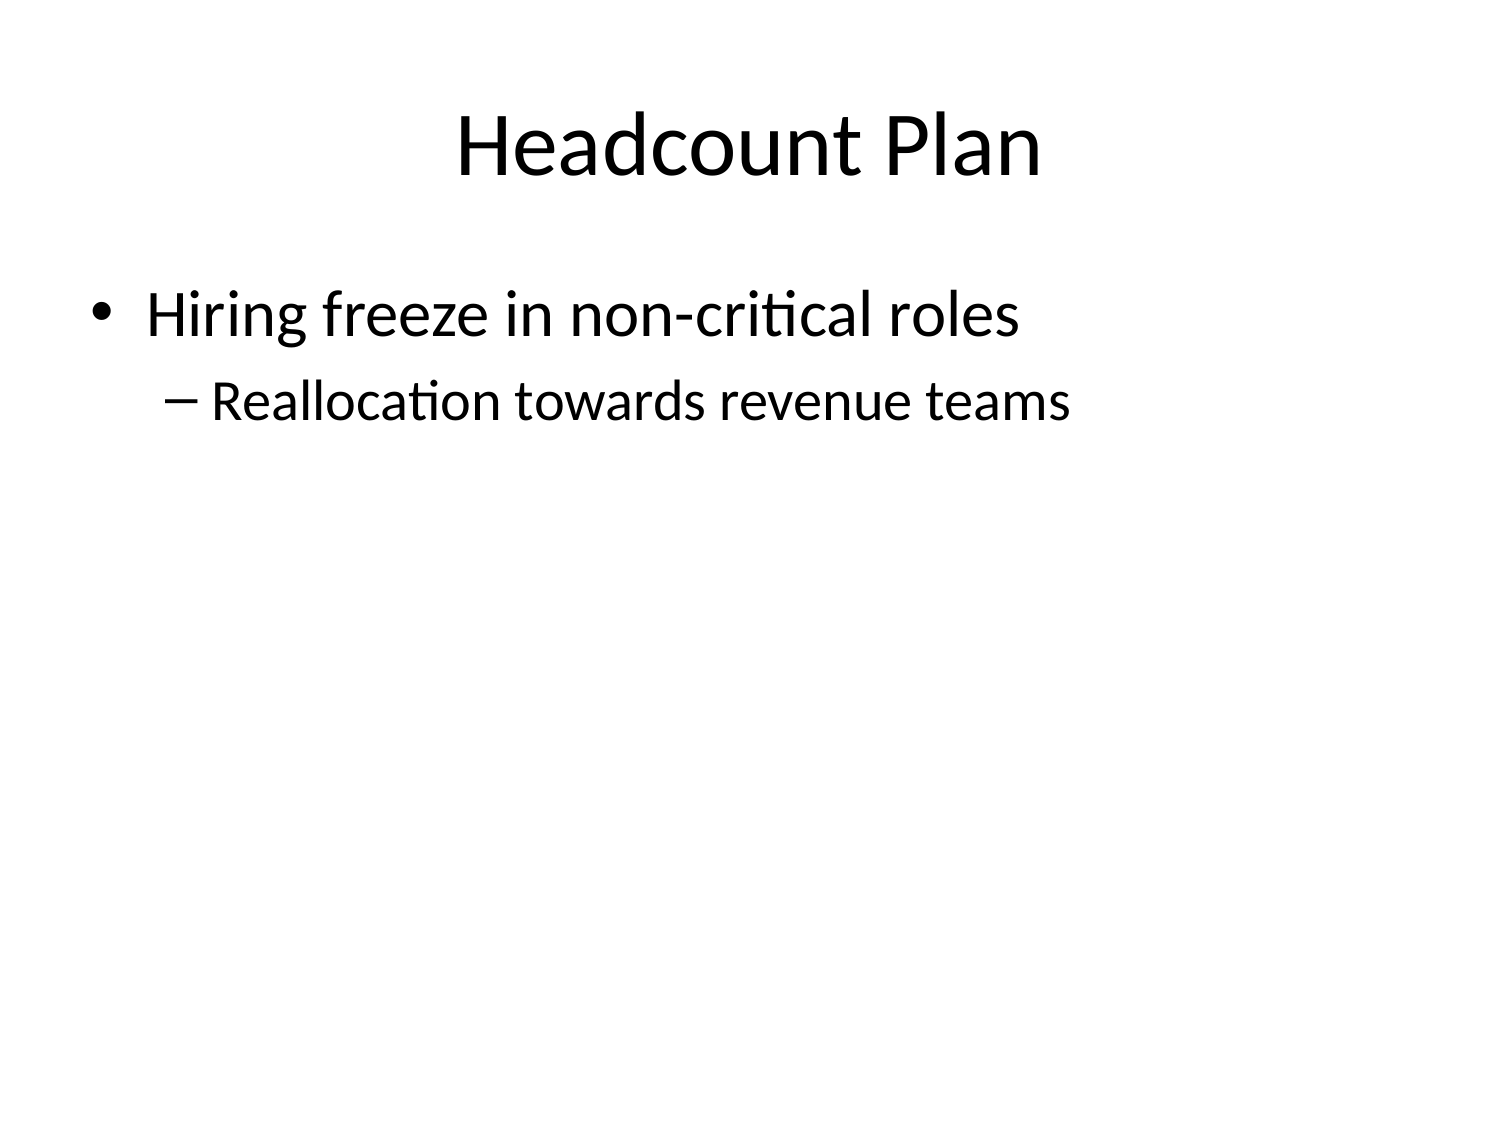

# Headcount Plan
Hiring freeze in non-critical roles
Reallocation towards revenue teams